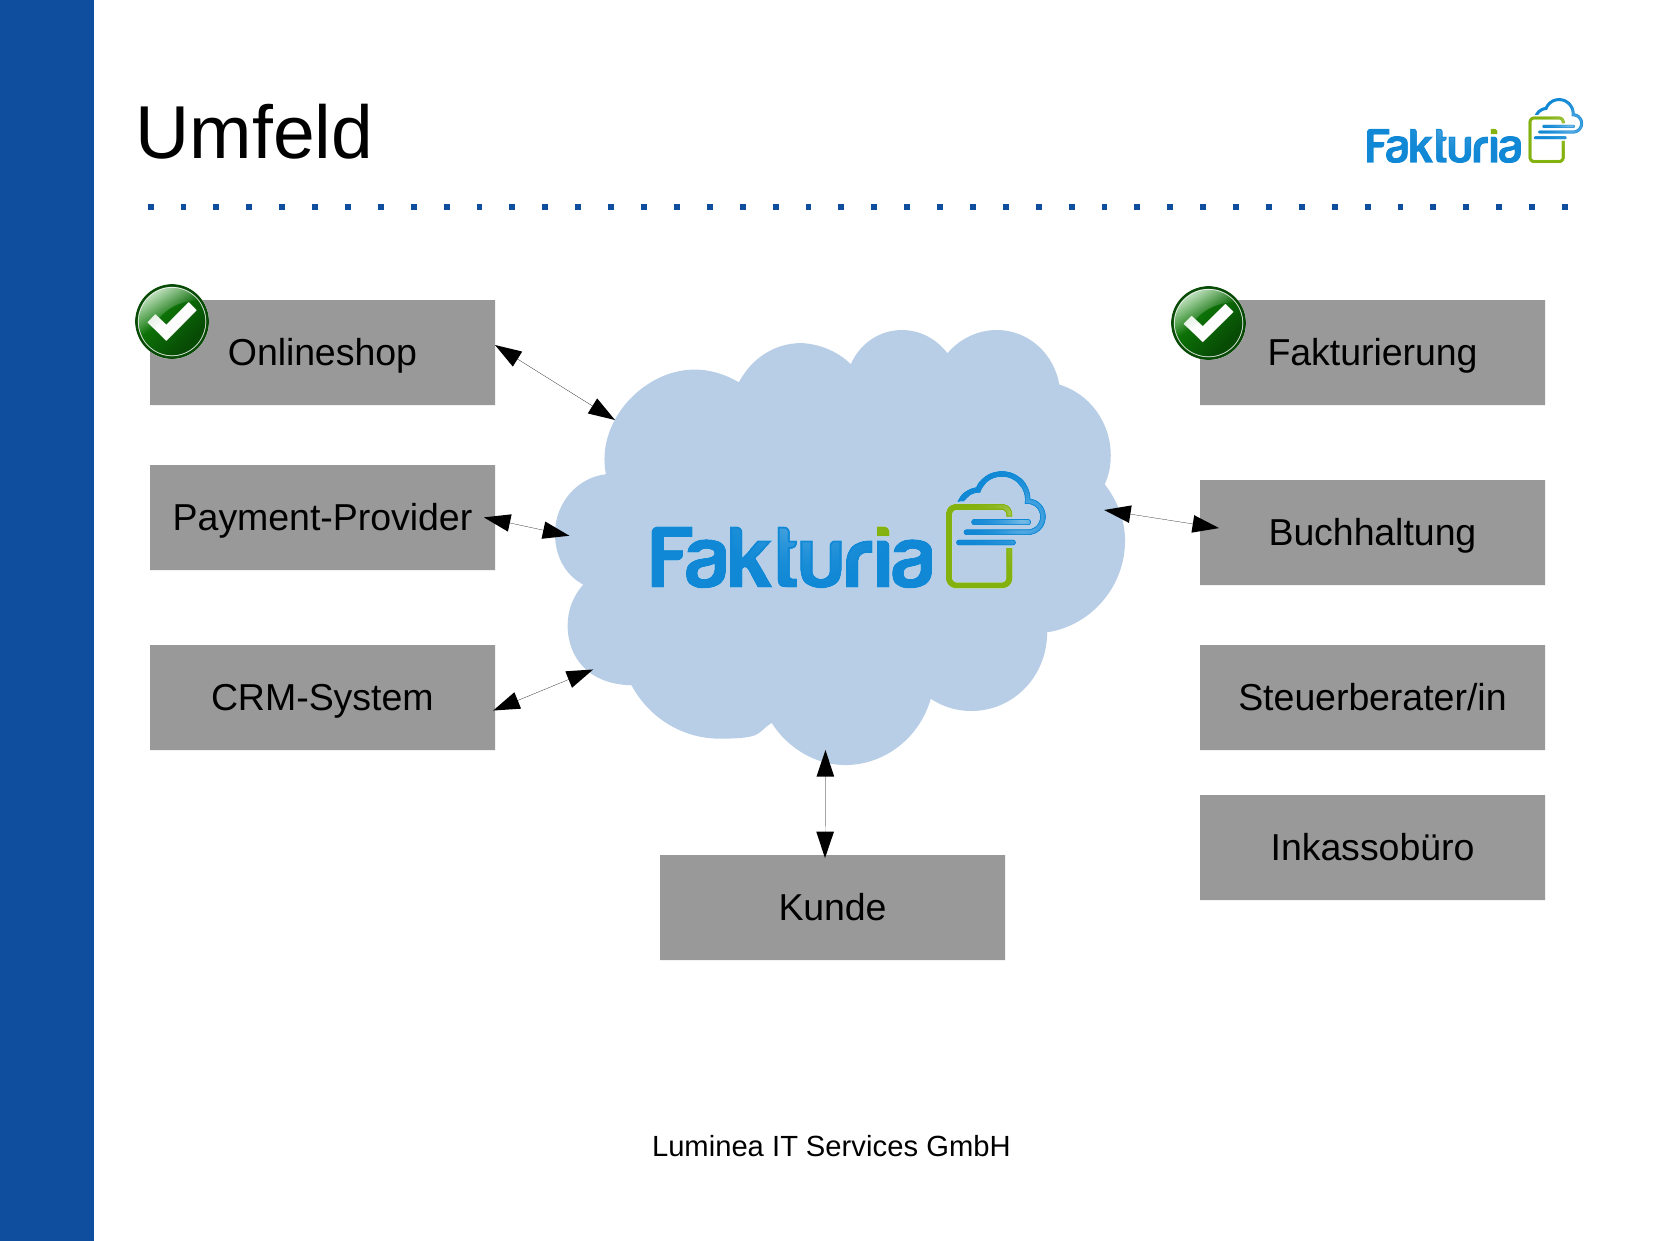

# Umfeld
Onlineshop
Fakturierung
Payment-Provider
Buchhaltung
CRM-System
Steuerberater/in
Inkassobüro
Kunde
 Luminea IT Services GmbH